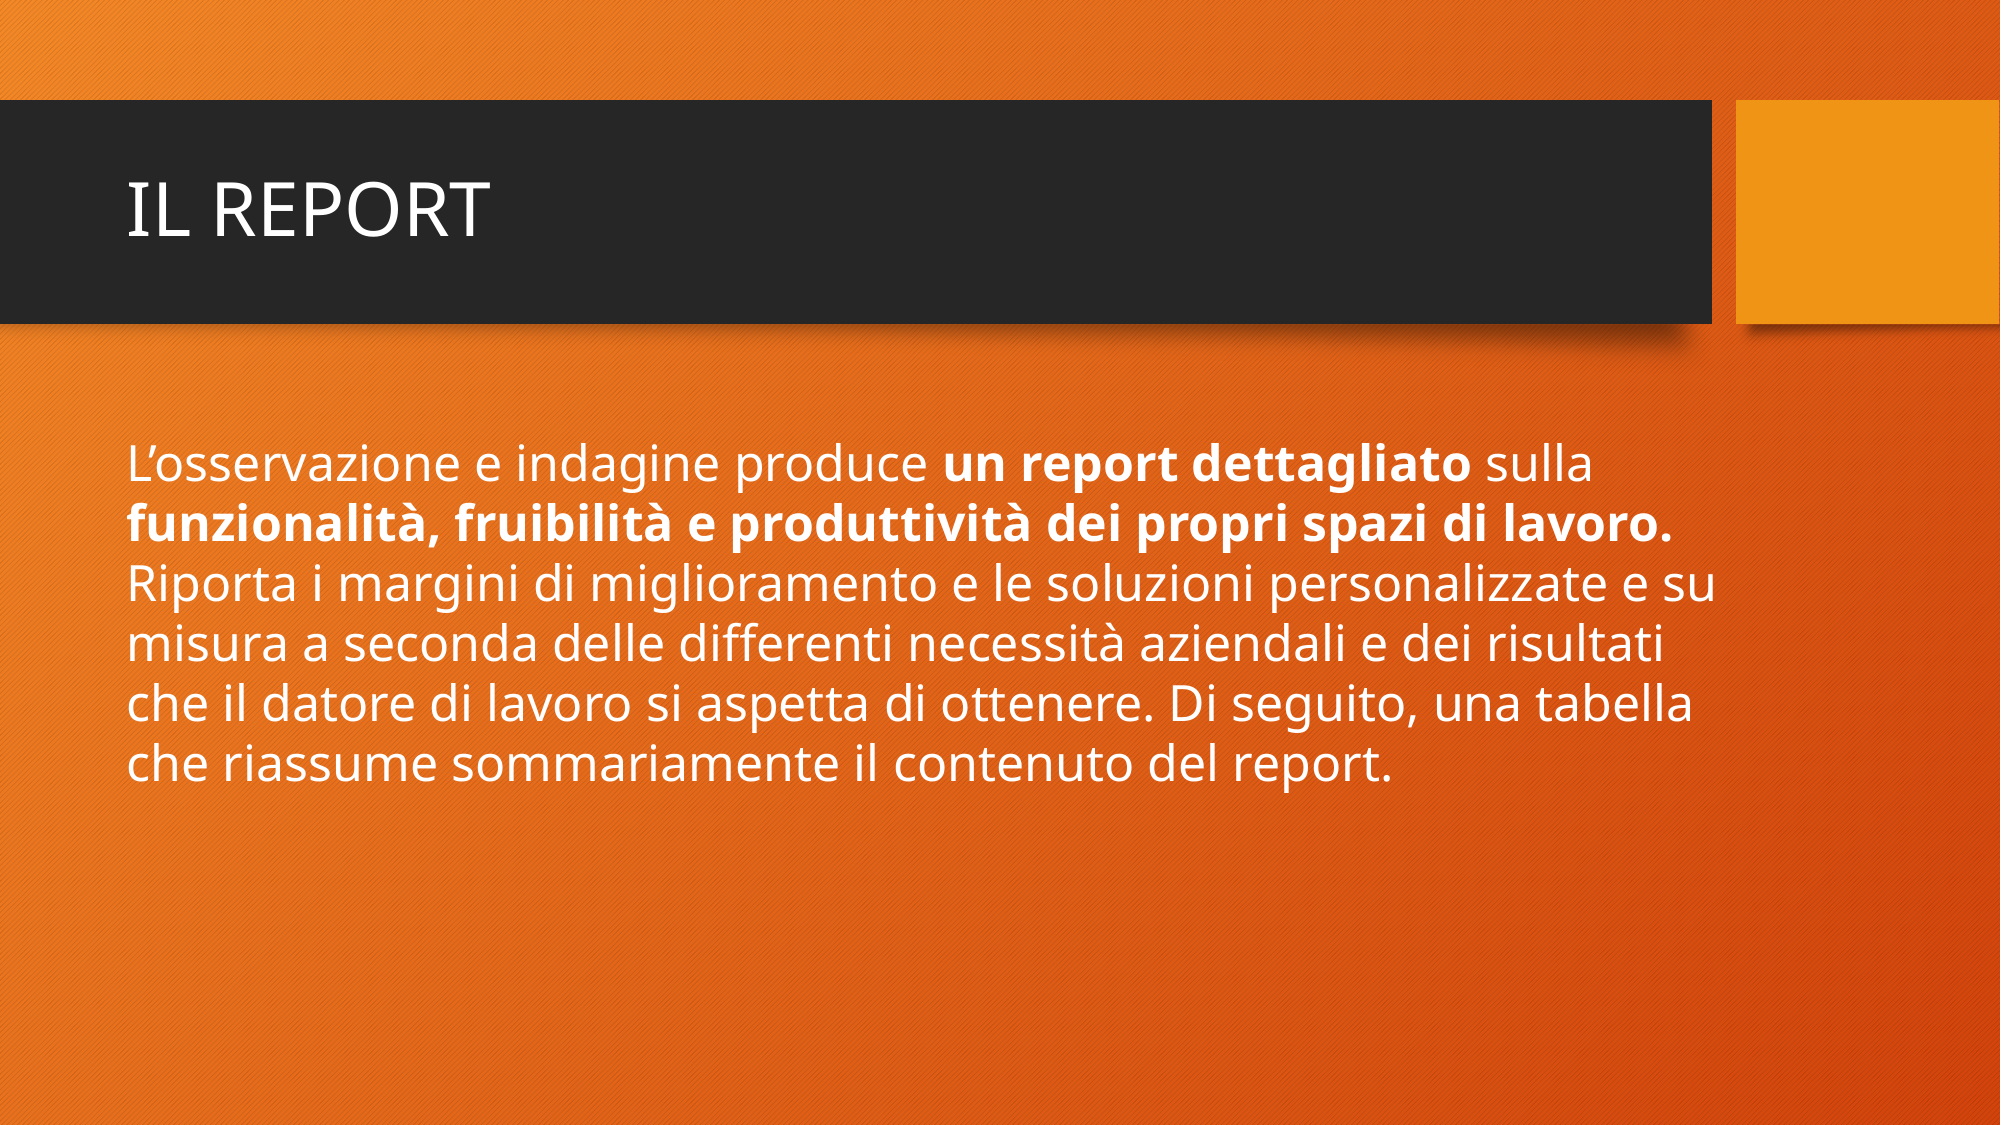

# IL REPORT
L’osservazione e indagine produce un report dettagliato sulla funzionalità, fruibilità e produttività dei propri spazi di lavoro. Riporta i margini di miglioramento e le soluzioni personalizzate e su misura a seconda delle differenti necessità aziendali e dei risultati che il datore di lavoro si aspetta di ottenere. Di seguito, una tabella che riassume sommariamente il contenuto del report.